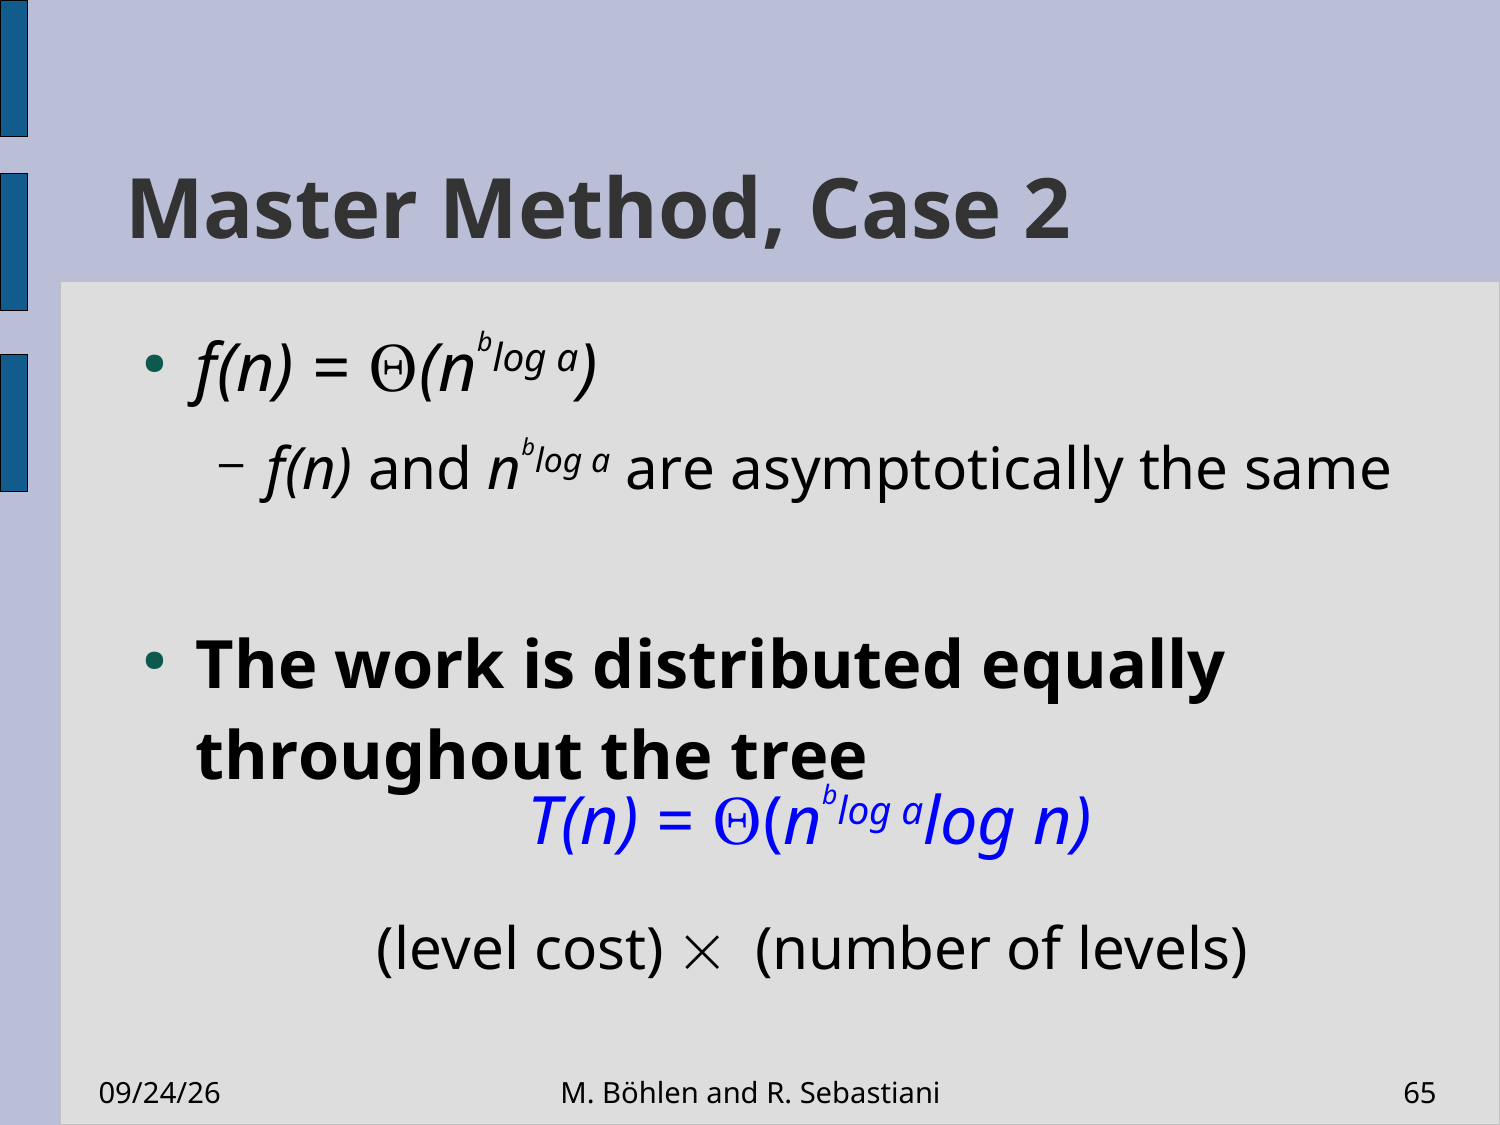

# Master Method, Case 2
f(n) = (nblog a)
f(n) and nblog a are asymptotically the same
The work is distributed equally throughout the tree
(level cost) (number of levels)
T(n) = (nblog alog n)
M. Böhlen and R. Sebastiani
65